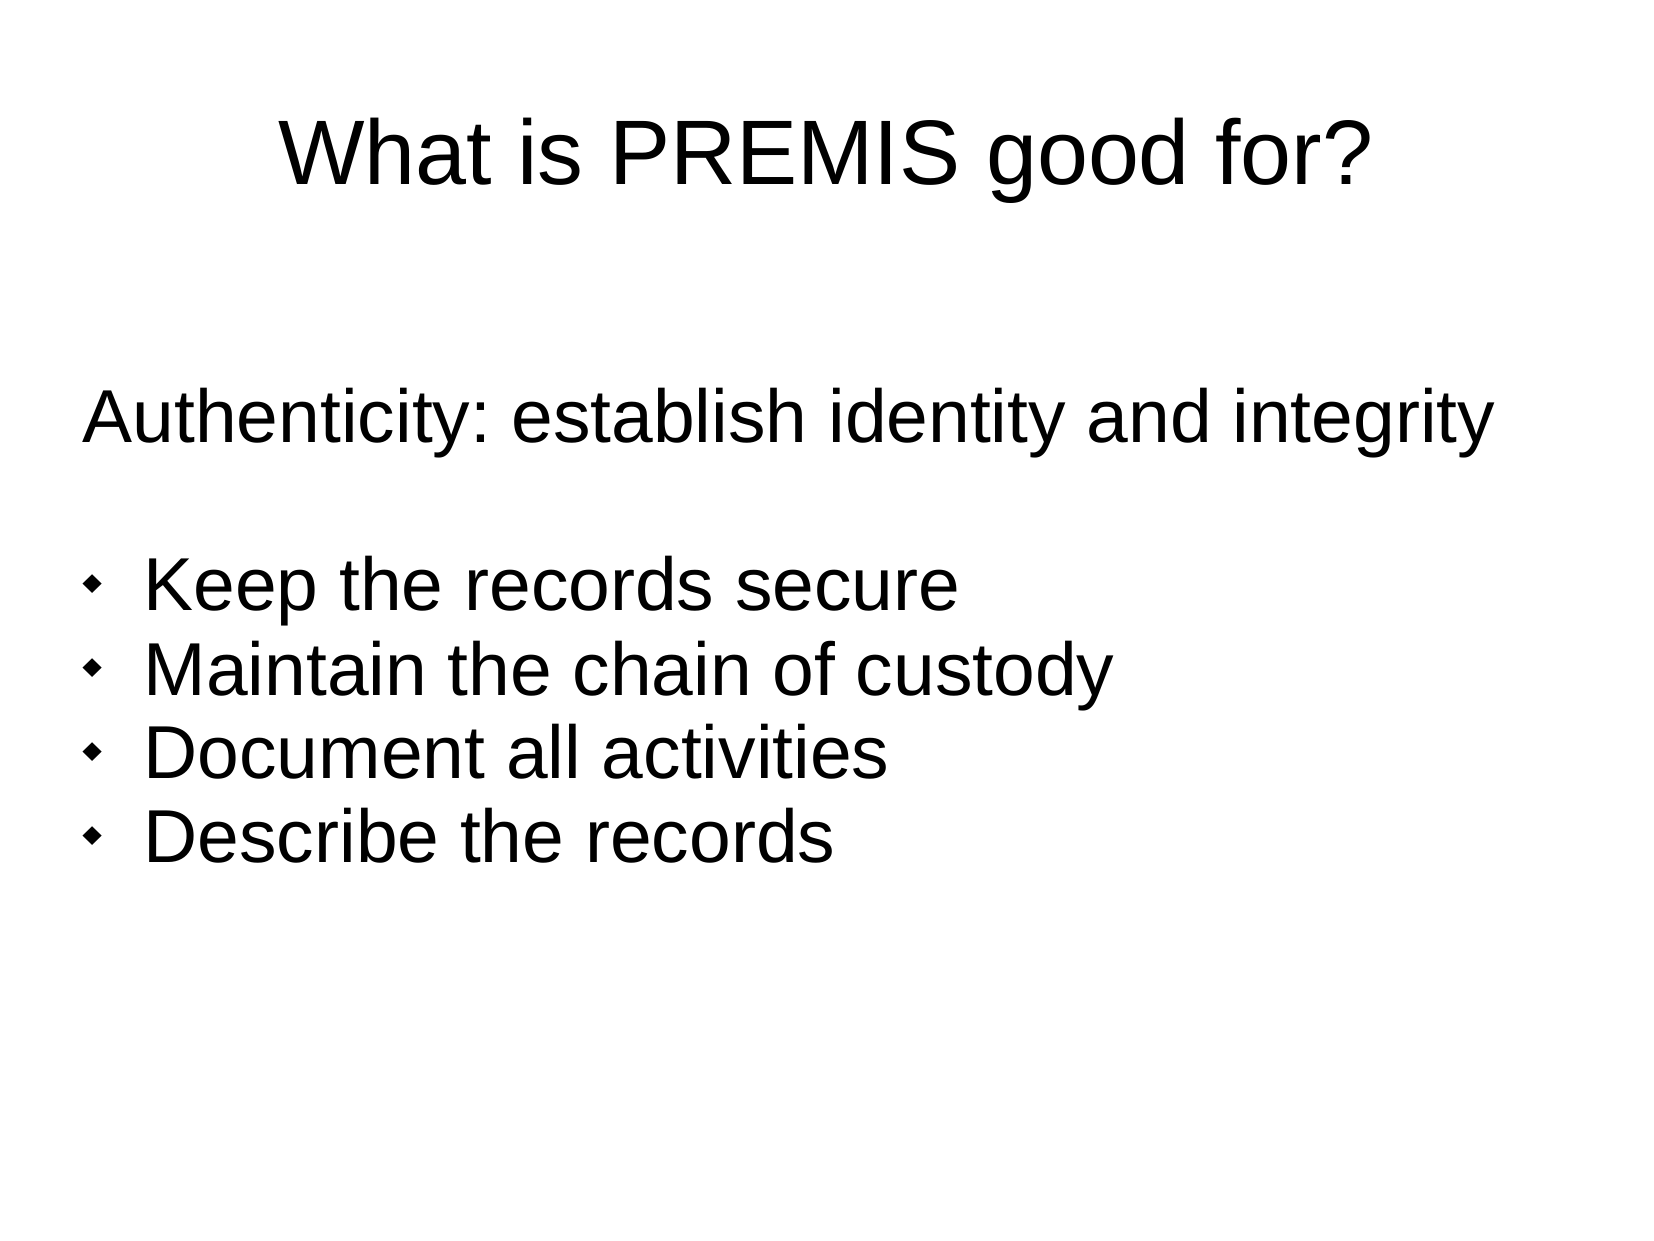

# What is PREMIS good for?
Authenticity: establish identity and integrity
 Keep the records secure
 Maintain the chain of custody
 Document all activities
 Describe the records